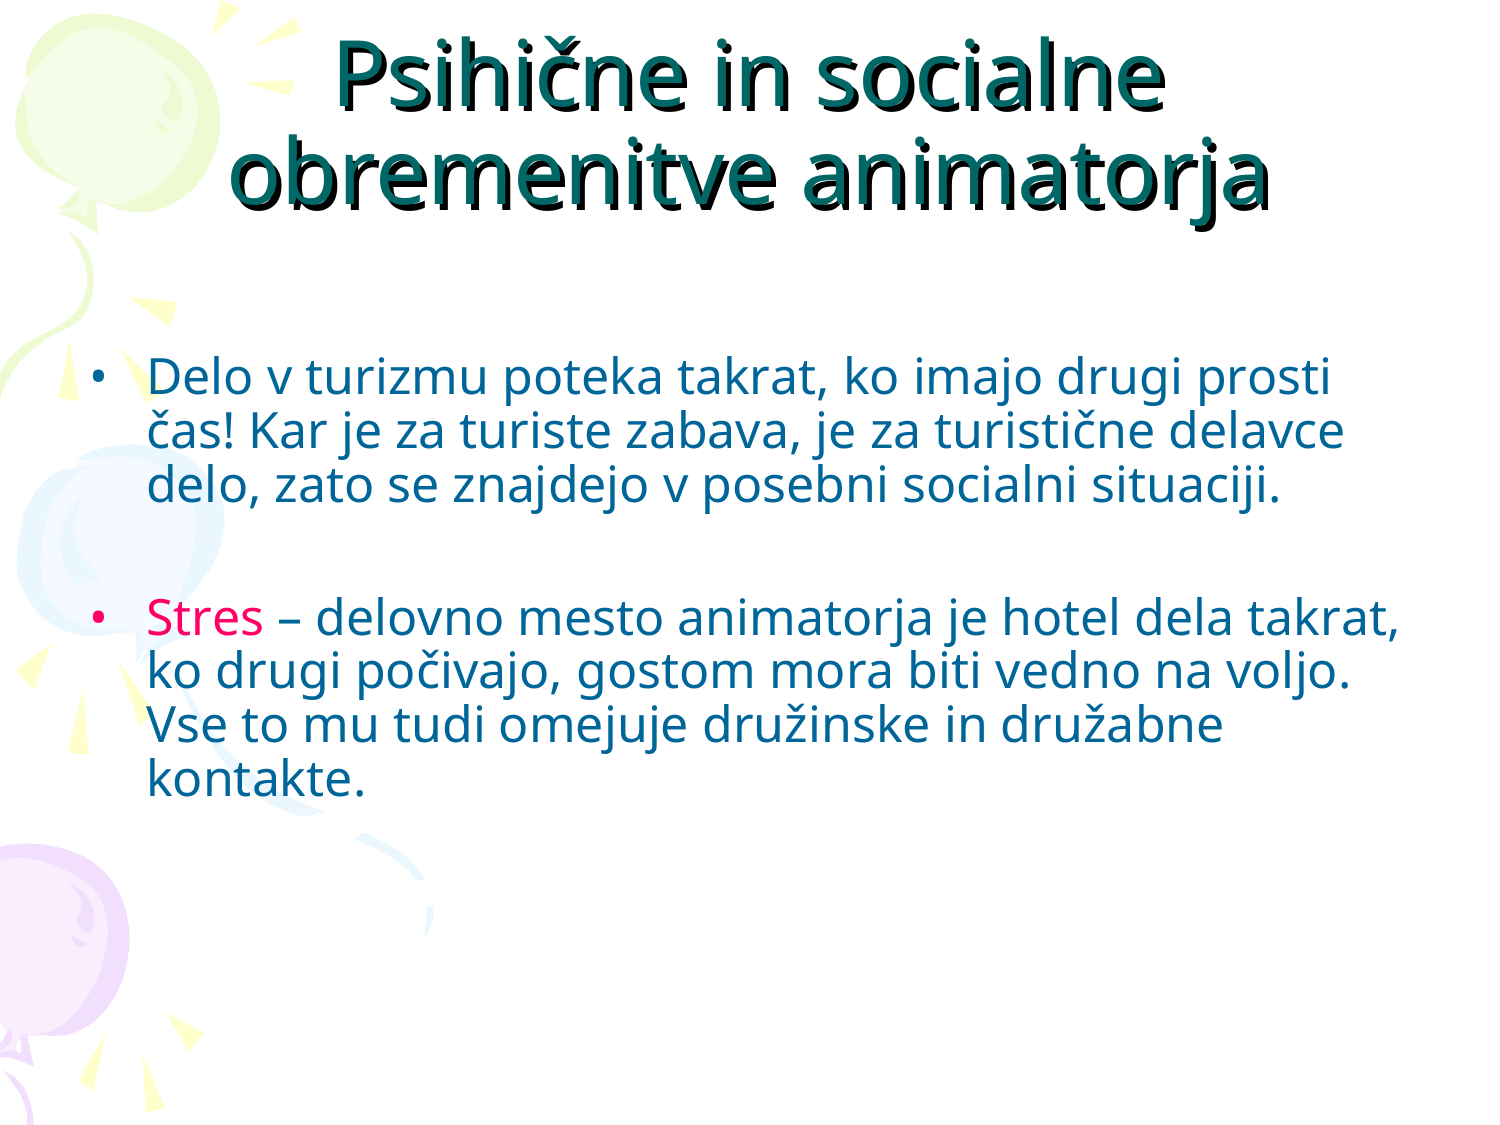

# Psihične in socialne obremenitve animatorja
Delo v turizmu poteka takrat, ko imajo drugi prosti čas! Kar je za turiste zabava, je za turistične delavce delo, zato se znajdejo v posebni socialni situaciji.
Stres – delovno mesto animatorja je hotel dela takrat, ko drugi počivajo, gostom mora biti vedno na voljo. Vse to mu tudi omejuje družinske in družabne kontakte.